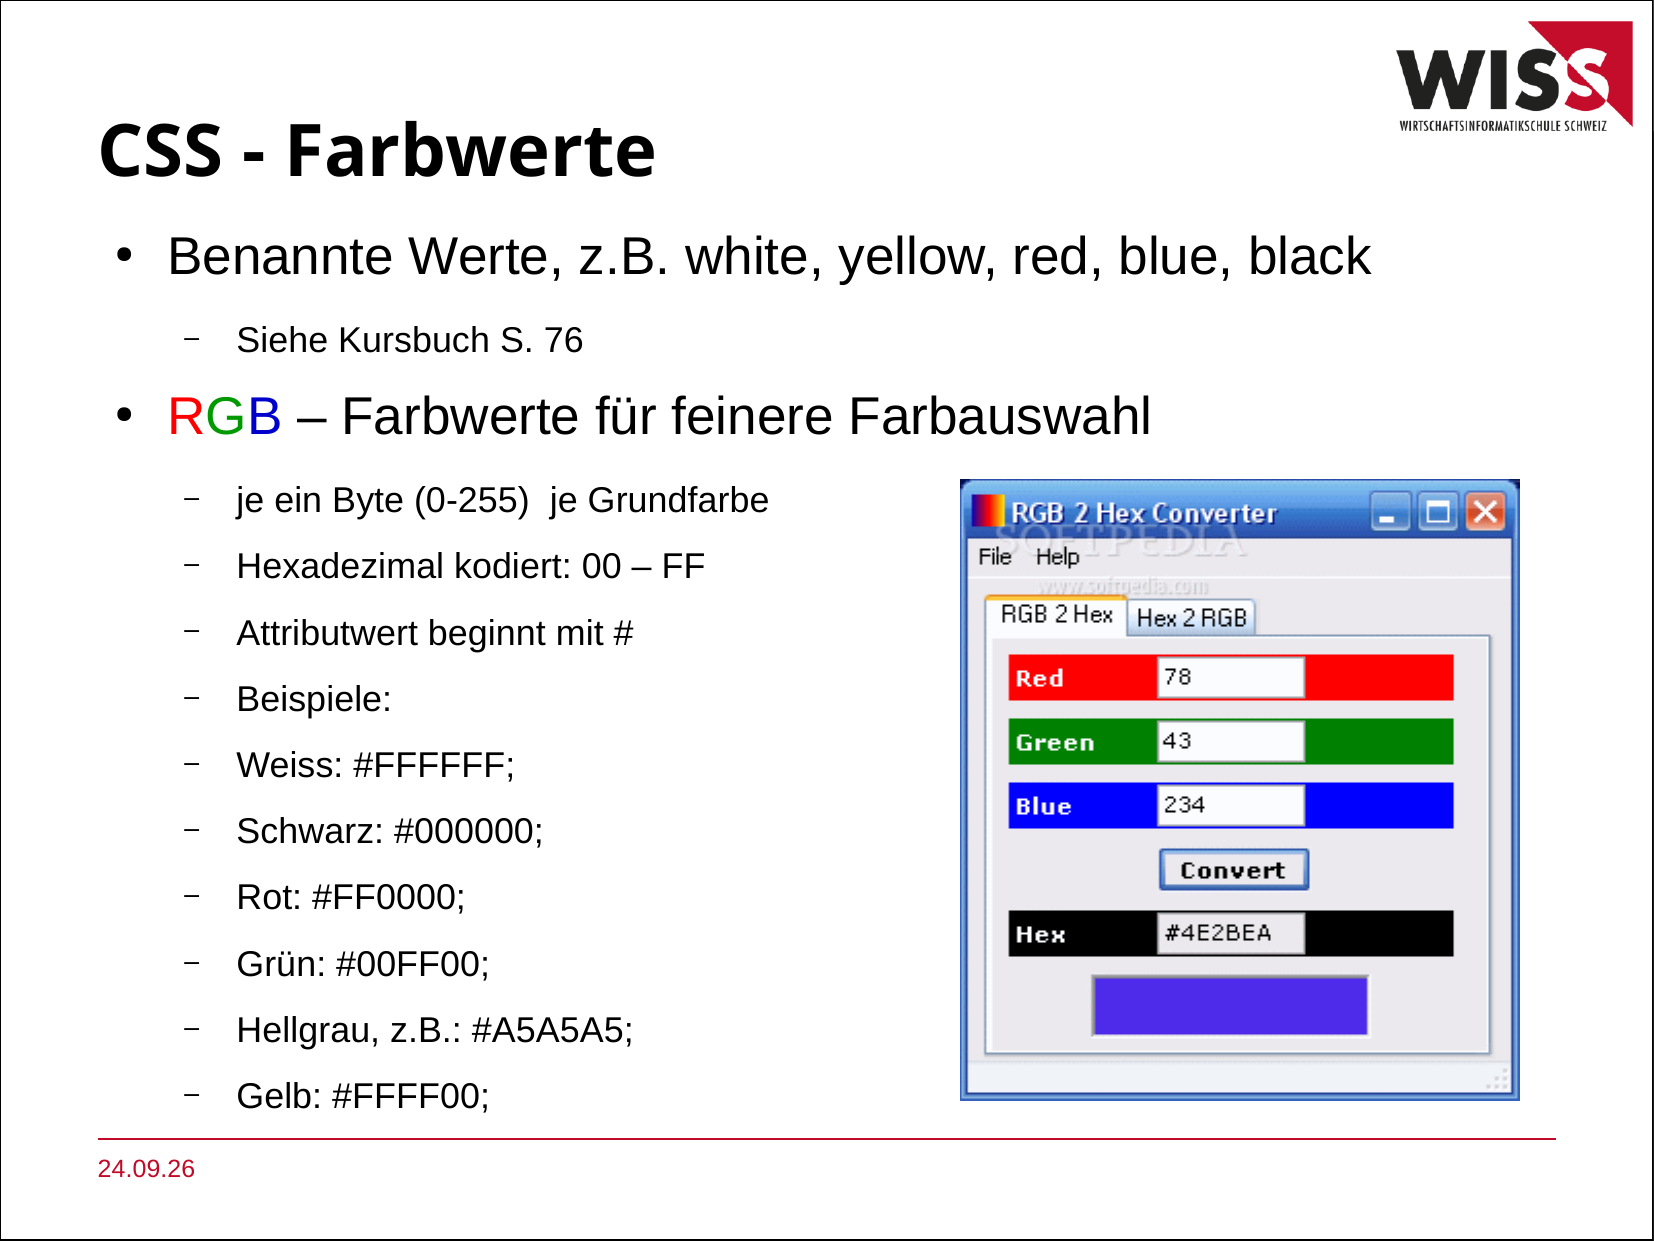

# CSS - Farbwerte
Benannte Werte, z.B. white, yellow, red, blue, black
Siehe Kursbuch S. 76
RGB – Farbwerte für feinere Farbauswahl
je ein Byte (0-255) je Grundfarbe
Hexadezimal kodiert: 00 – FF
Attributwert beginnt mit #
Beispiele:
Weiss: #FFFFFF;
Schwarz: #000000;
Rot: #FF0000;
Grün: #00FF00;
Hellgrau, z.B.: #A5A5A5;
Gelb: #FFFF00;